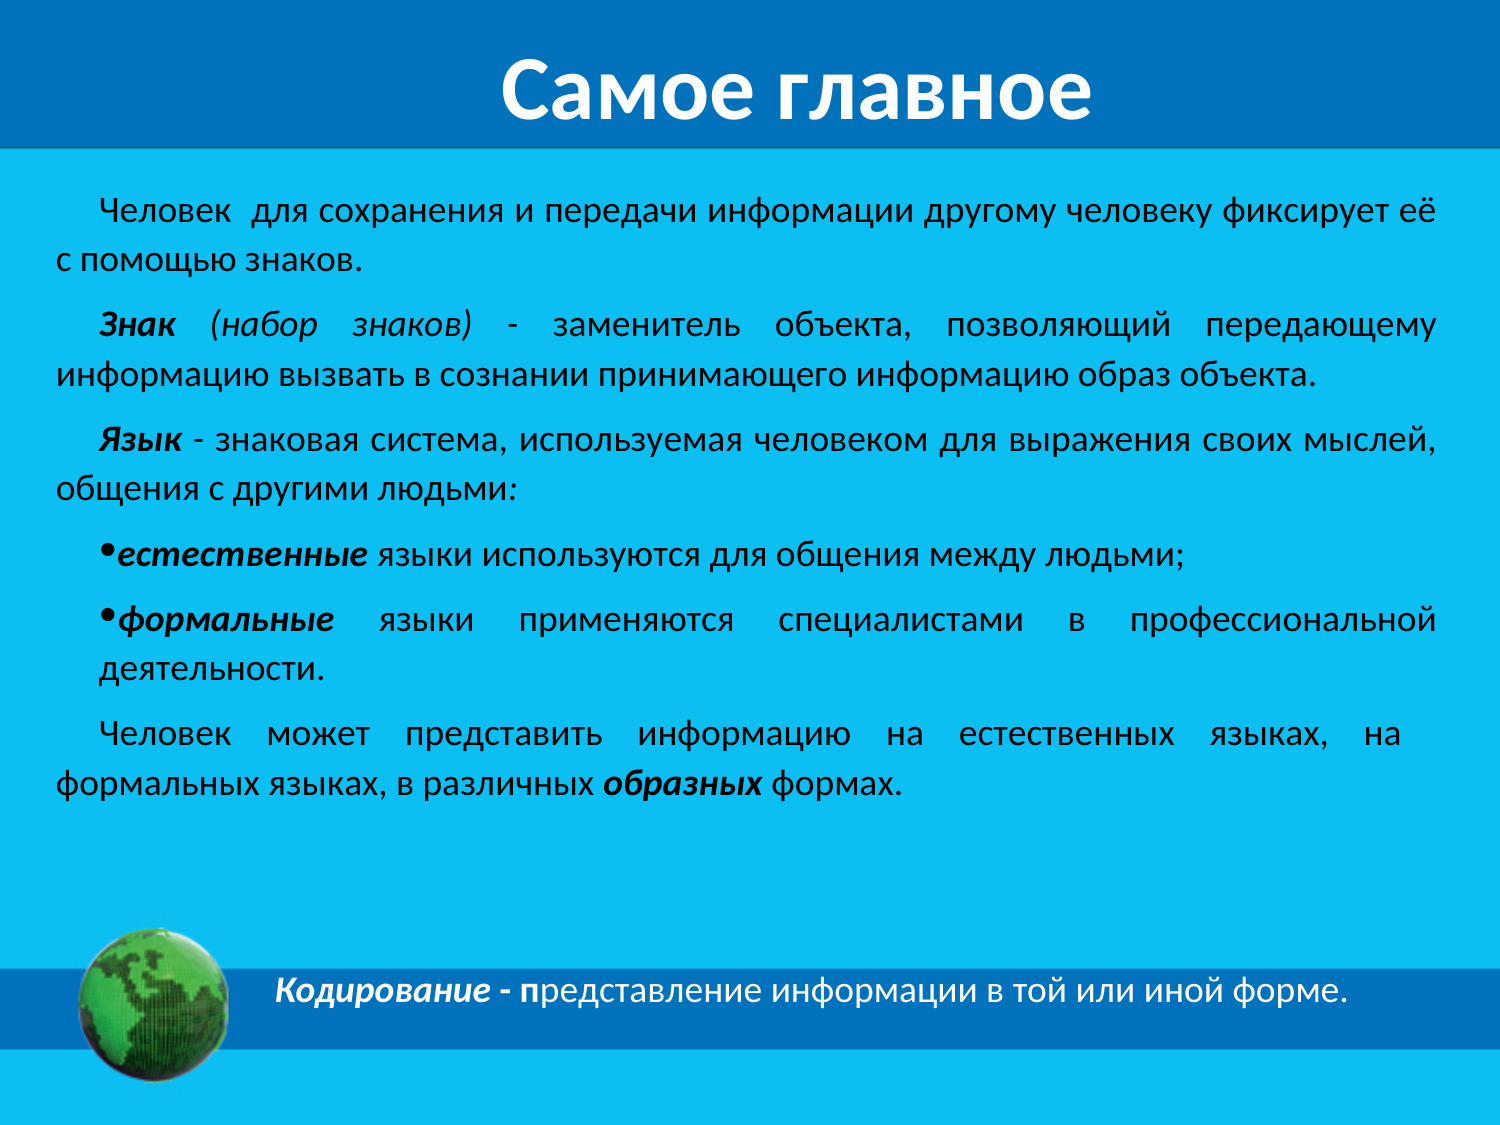

Самое главное
Человек для сохранения и передачи информации другому человеку фиксирует её с помощью знаков.
Знак (набор знаков) - заменитель объекта, позволяющий передающему информацию вызвать в сознании принимающего информацию образ объекта.
Язык - знаковая система, используемая человеком для выражения своих мыслей, общения с другими людьми:
естественные языки используются для общения между людьми;
формальные языки применяются специалистами в профессиональной деятельности.
Человек может представить информацию на естественных языках, на формальных языках, в различных образных формах.
Кодирование - представление информации в той или иной форме.